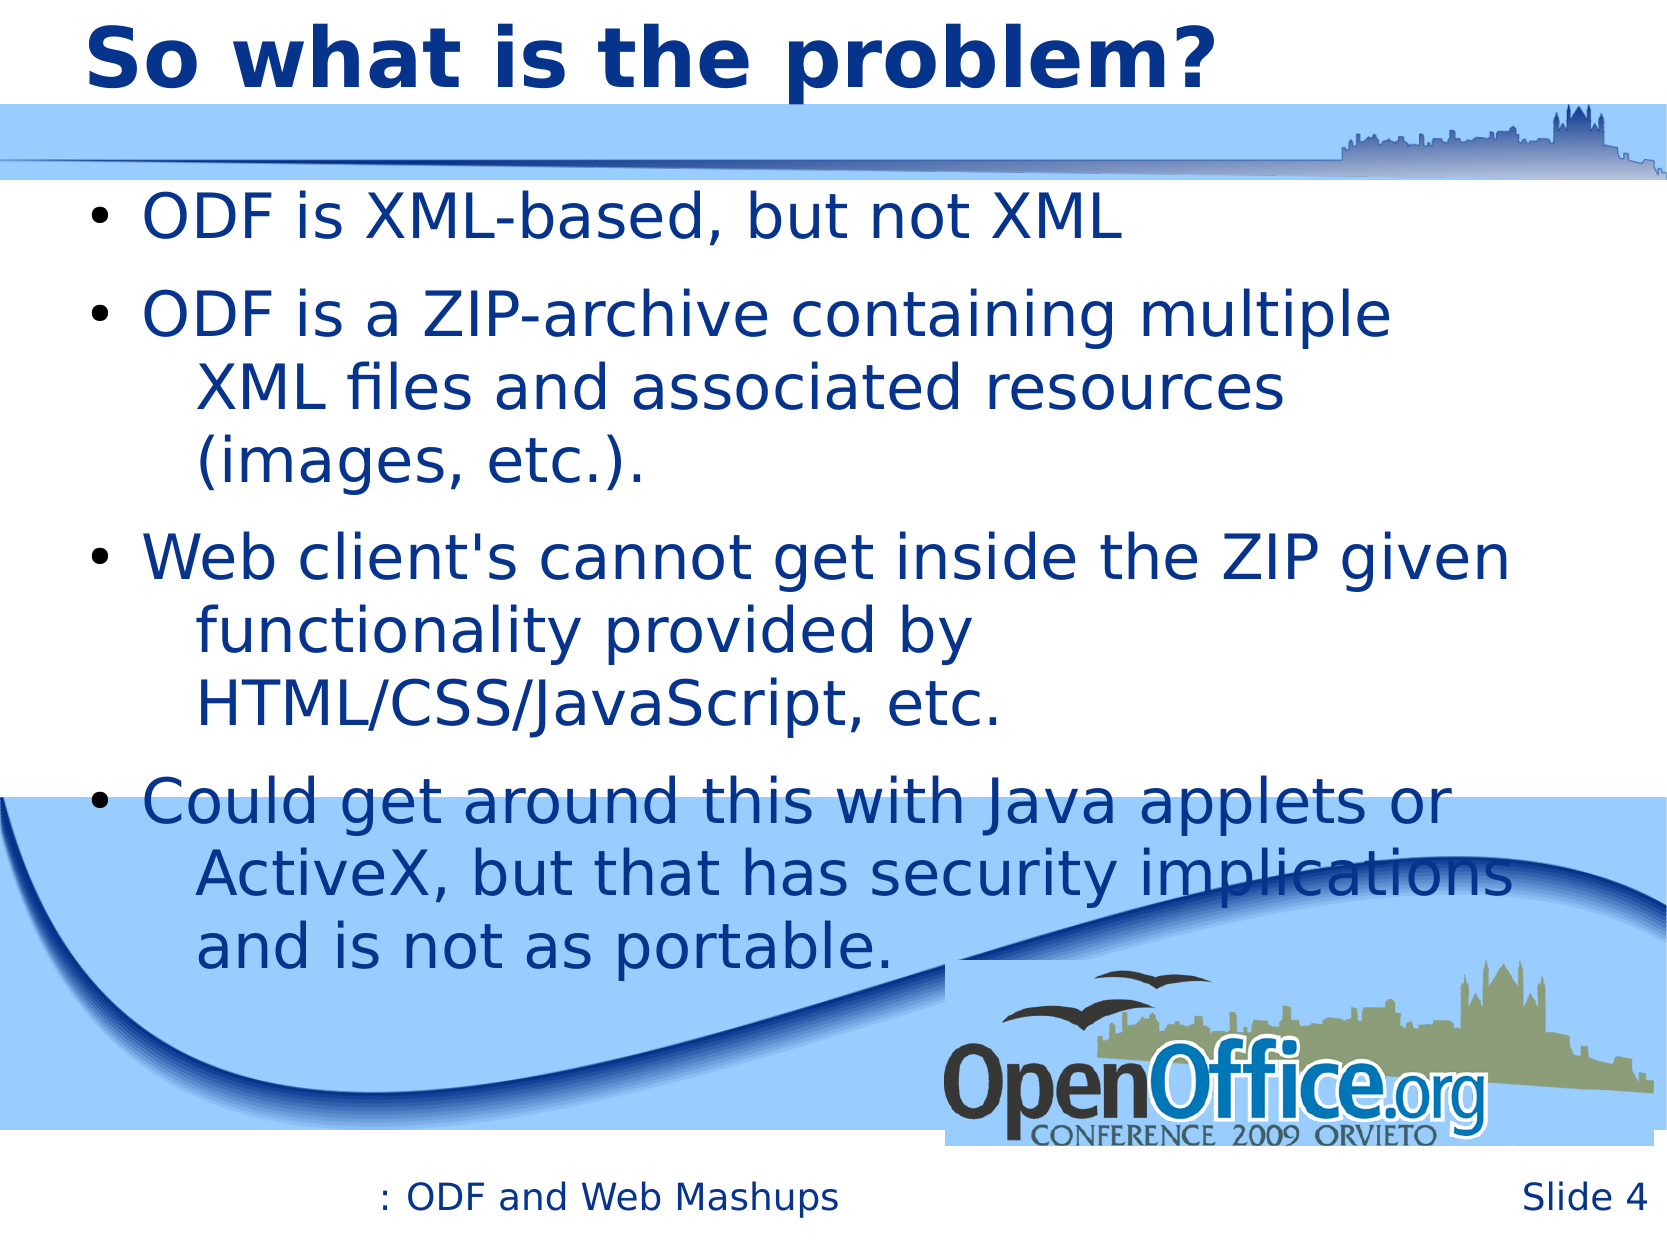

# So what is the problem?
ODF is XML-based, but not XML
ODF is a ZIP-archive containing multiple XML files and associated resources (images, etc.).
Web client's cannot get inside the ZIP given functionality provided by HTML/CSS/JavaScript, etc.
Could get around this with Java applets or ActiveX, but that has security implications and is not as portable.
ODF and Web Mashups
4